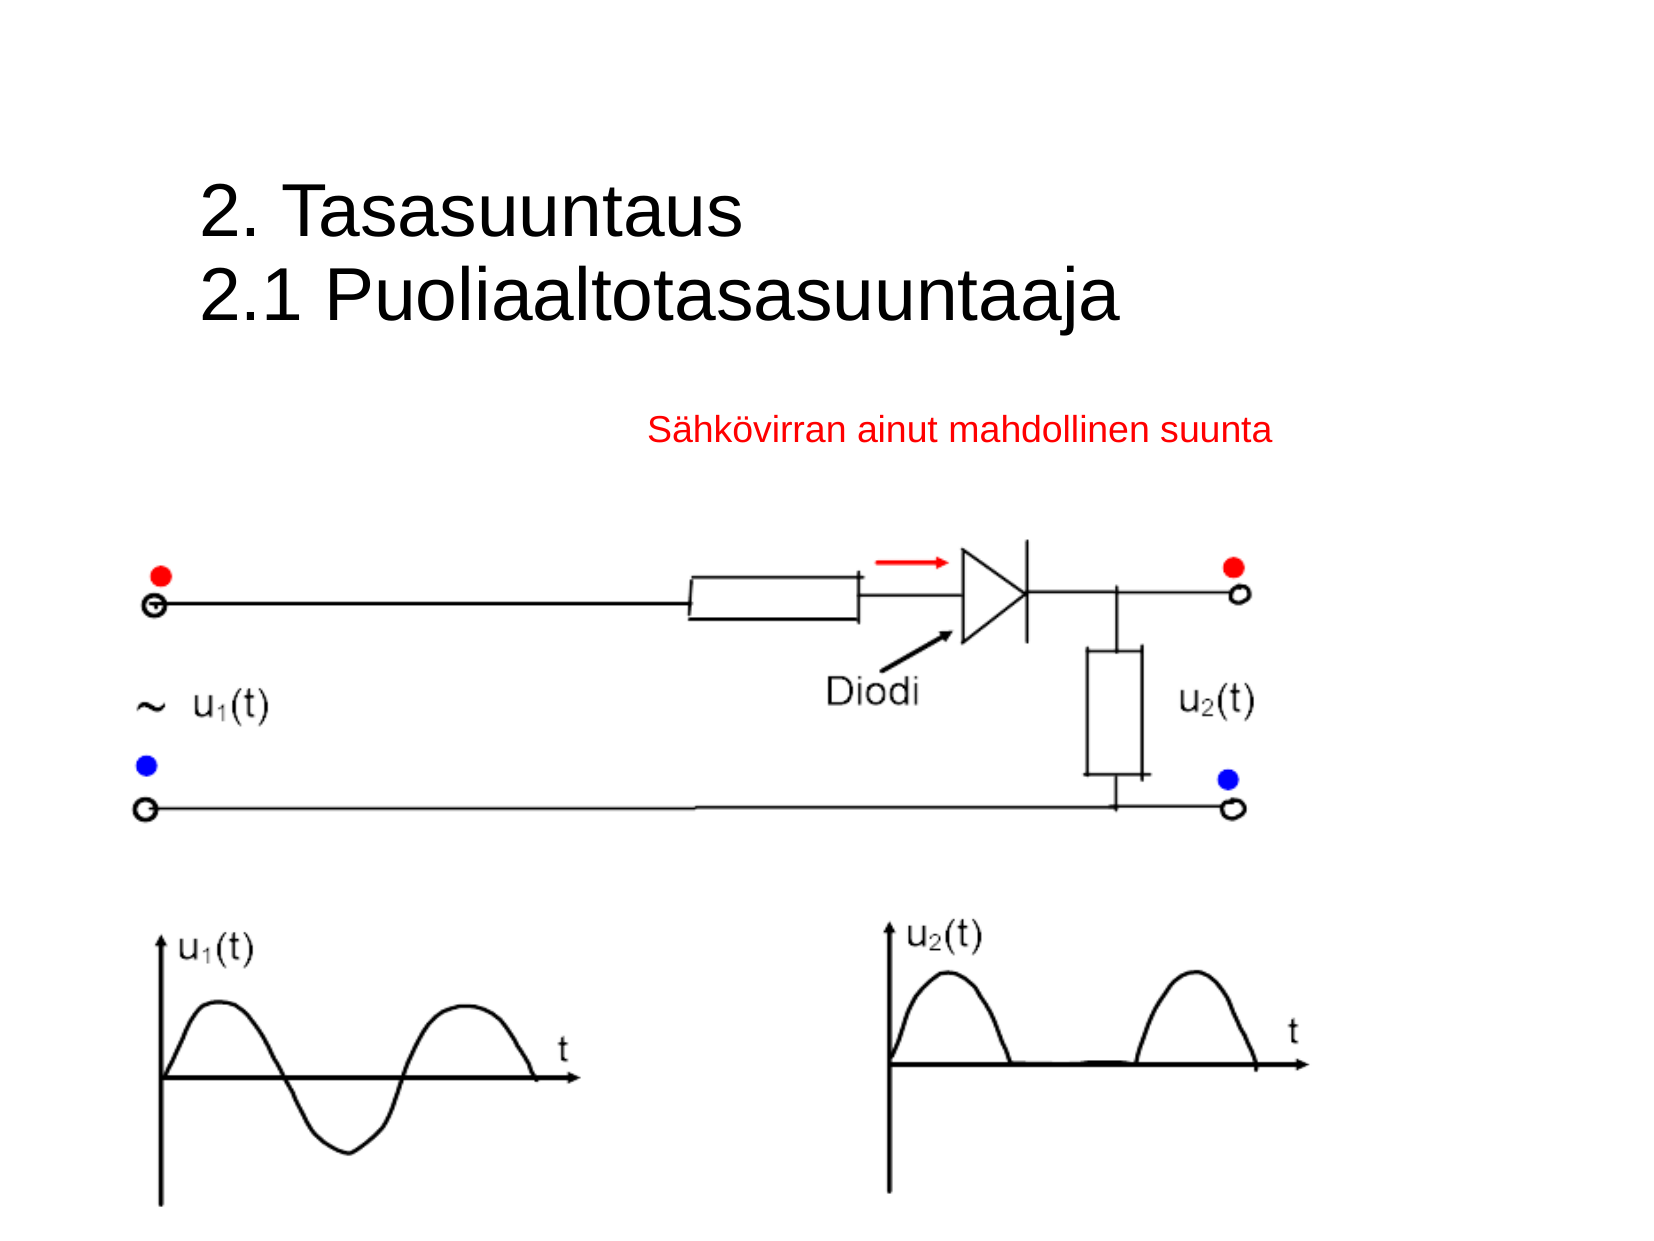

2. Tasasuuntaus
2.1 Puoliaaltotasasuuntaaja
Sähkövirran ainut mahdollinen suunta